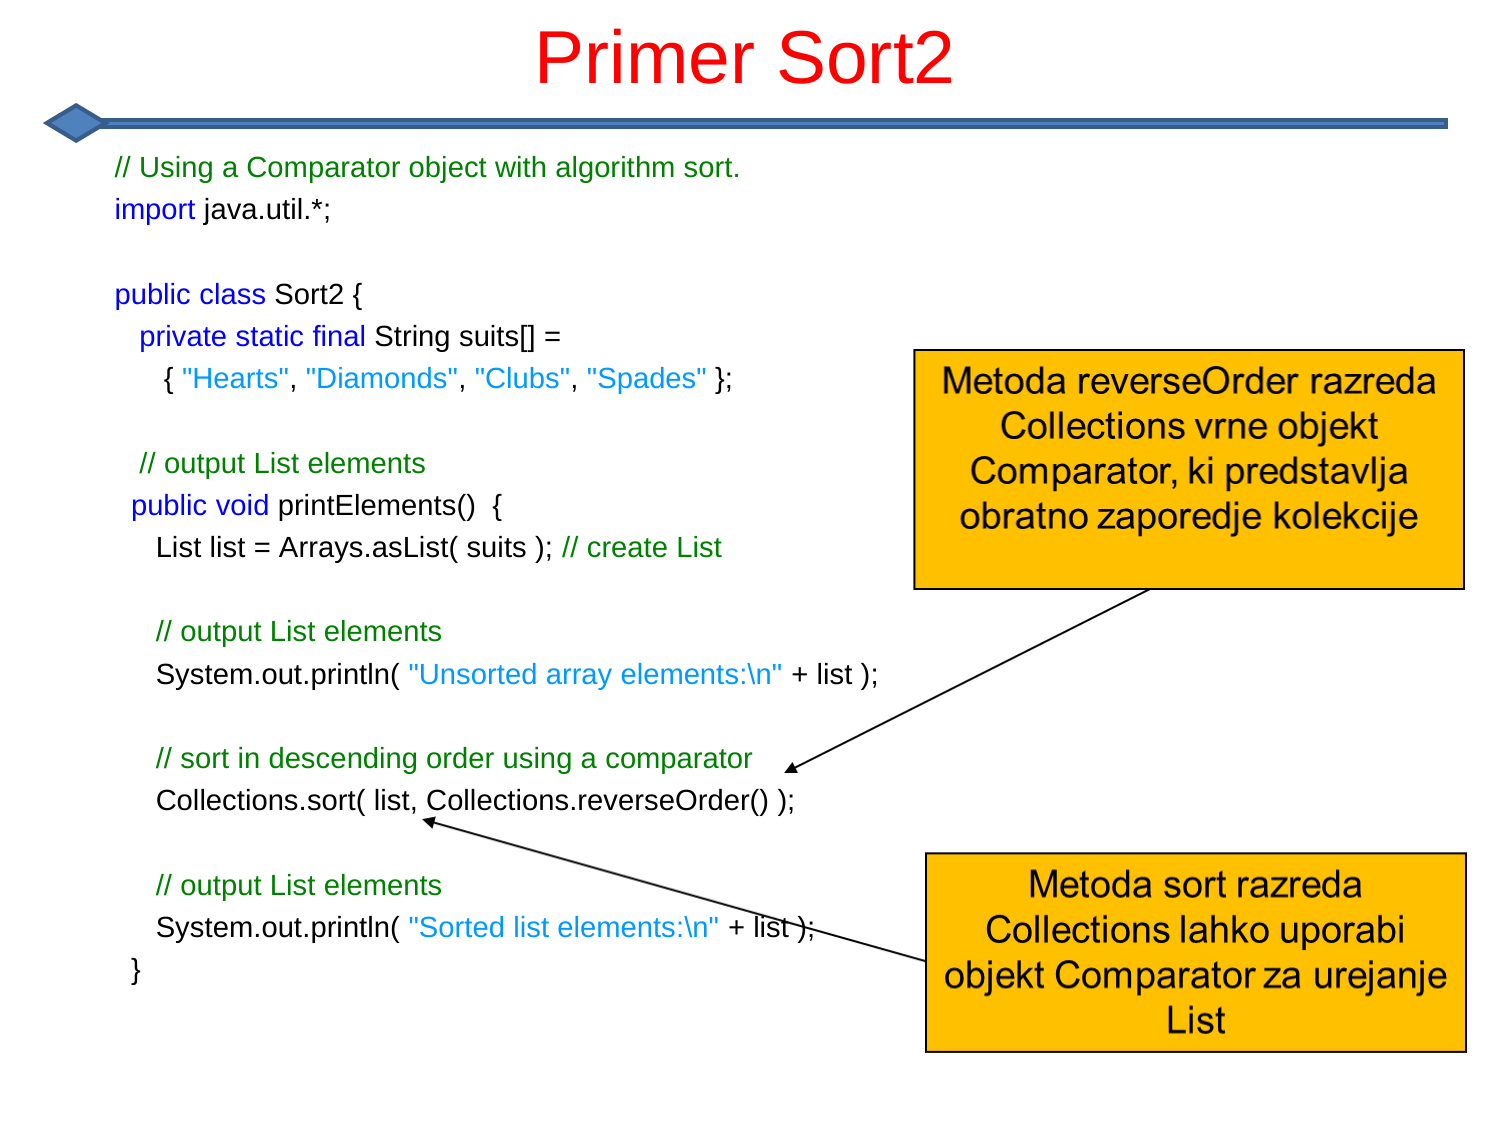

# Primer Sort2
 // Using a Comparator object with algorithm sort.
 import java.util.*;
 public class Sort2 {
 private static final String suits[] =
 { "Hearts", "Diamonds", "Clubs", "Spades" };
 // output List elements
 public void printElements() {
 List list = Arrays.asList( suits ); // create List
 // output List elements
 System.out.println( "Unsorted array elements:\n" + list );
 // sort in descending order using a comparator
 Collections.sort( list, Collections.reverseOrder() );
 // output List elements
 System.out.println( "Sorted list elements:\n" + list );
 }